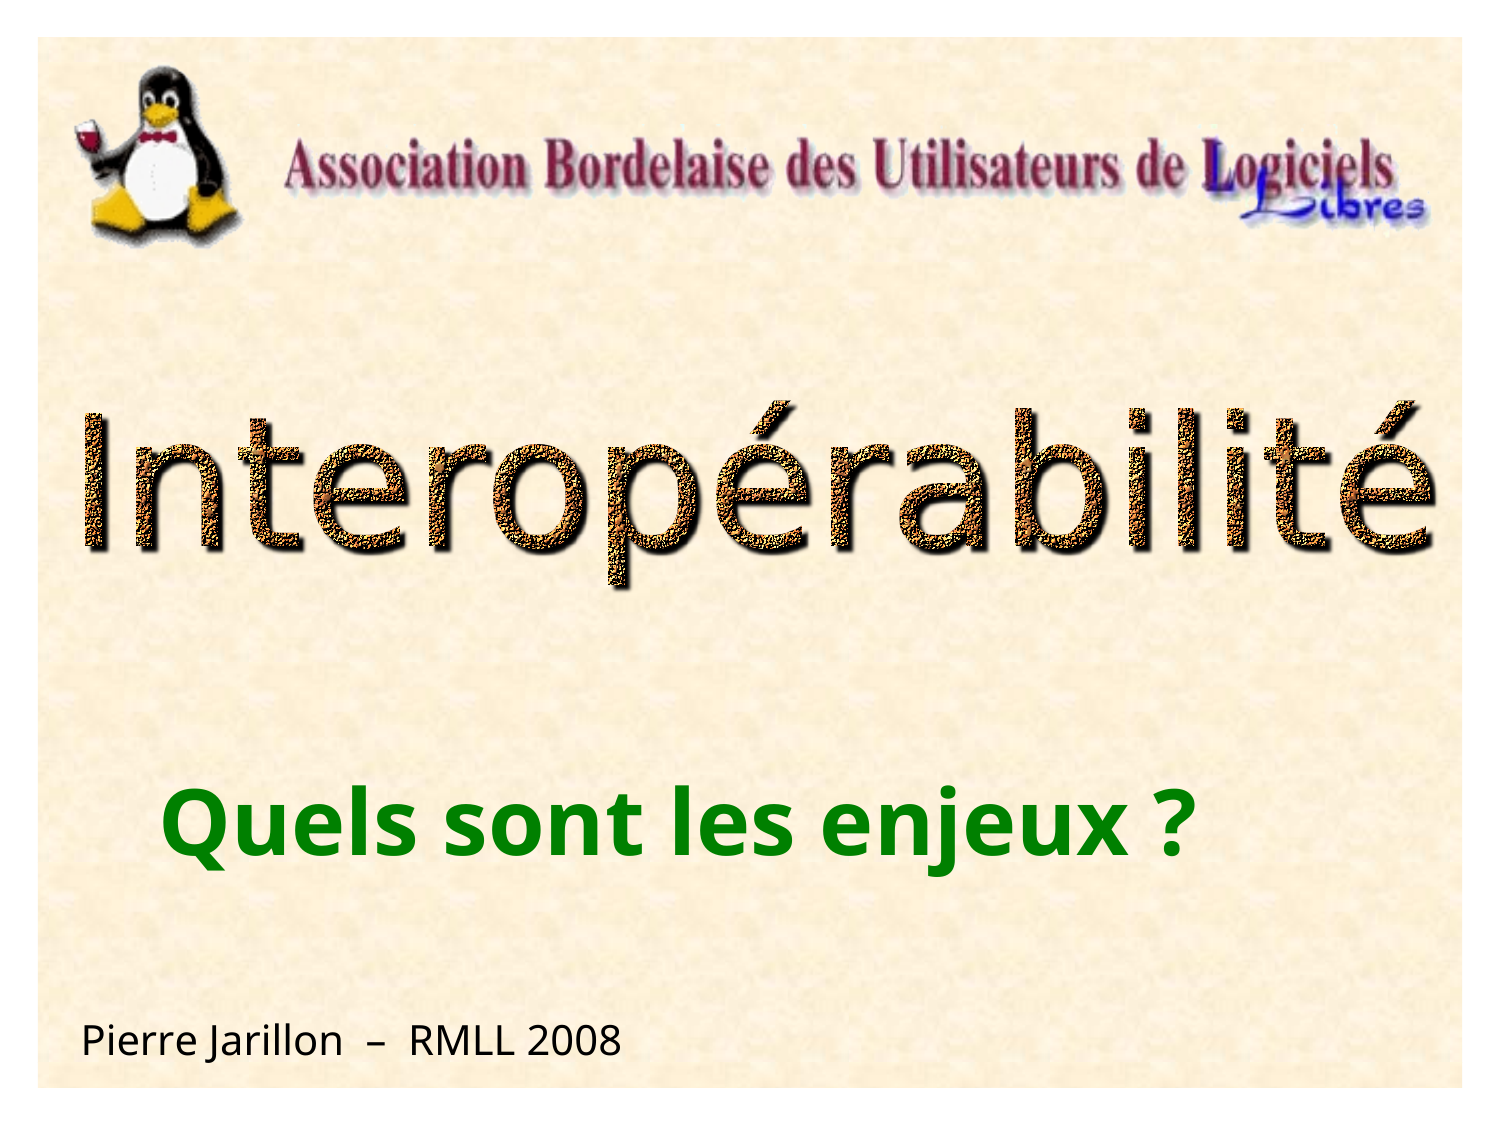

Quels sont les enjeux ?
 Pierre Jarillon – RMLL 2008